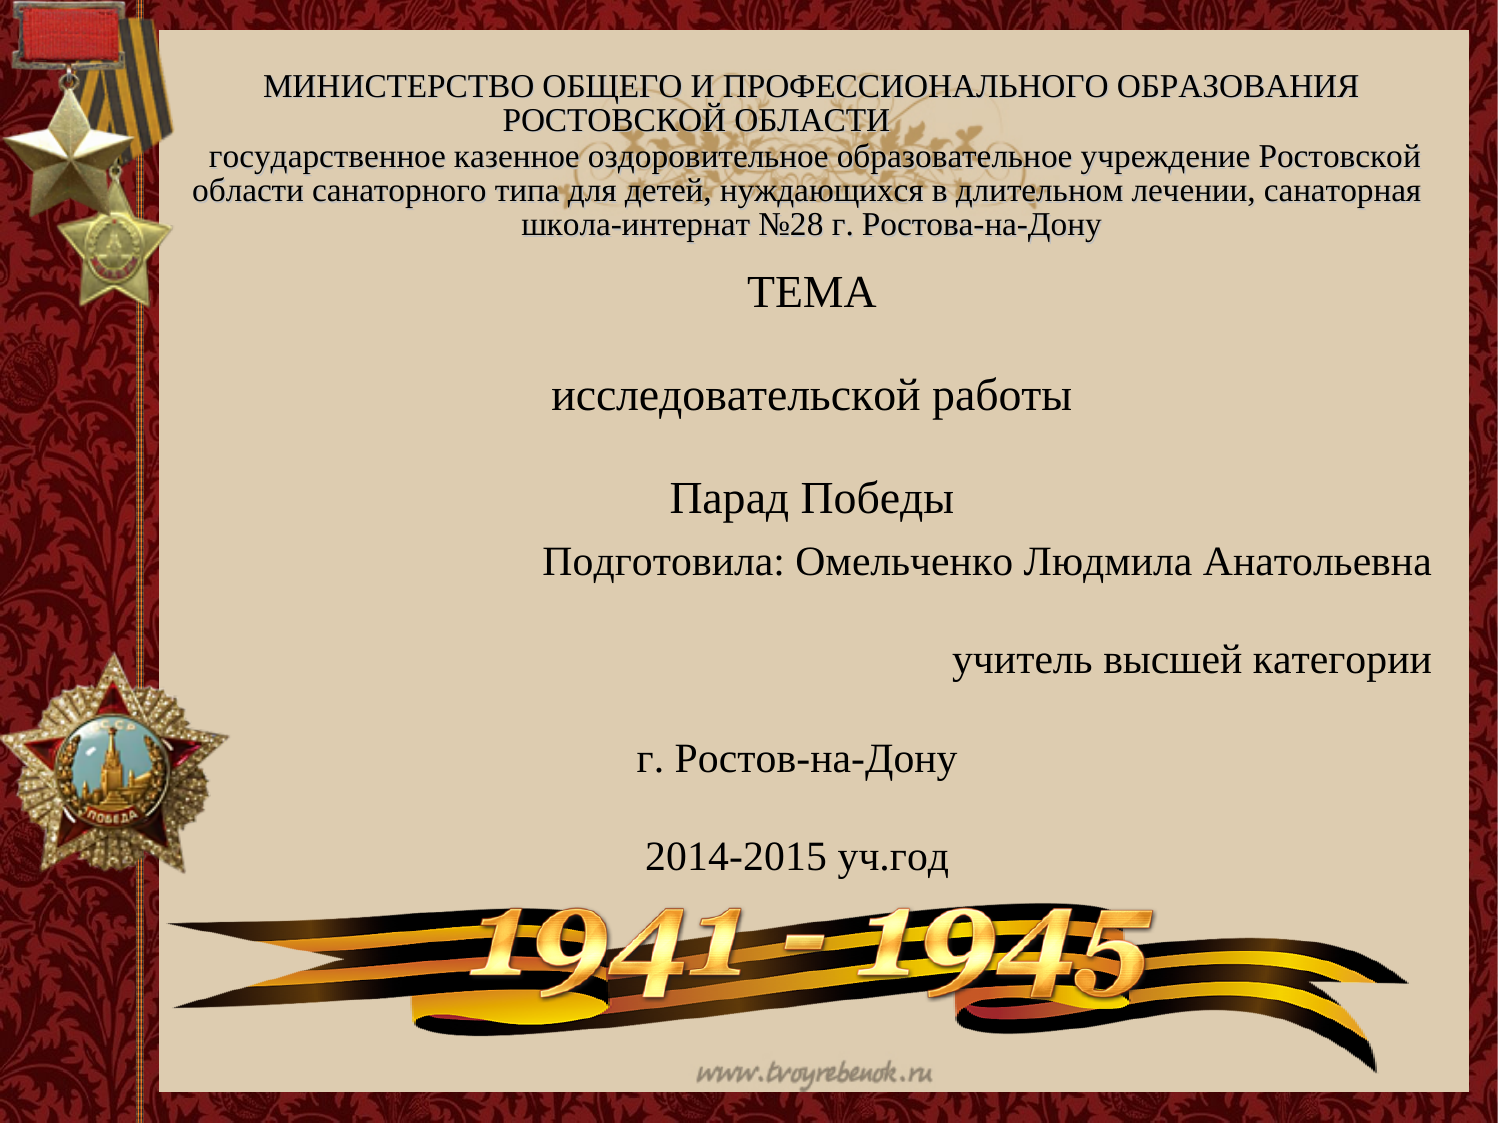

МИНИСТЕРСТВО ОБЩЕГО И ПРОФЕССИОНАЛЬНОГО ОБРАЗОВАНИЯ РОСТОВСКОЙ ОБЛАСТИ
 государственное казенное оздоровительное образовательное учреждение Ростовской области санаторного типа для детей, нуждающихся в длительном лечении, санаторная школа-интернат №28 г. Ростова-на-Дону
ТЕМА
исследовательской работы
Парад Победы
Подготовила: Омельченко Людмила Анатольевна
учитель высшей категории
г. Ростов-на-Дону
2014-2015 уч.год
#